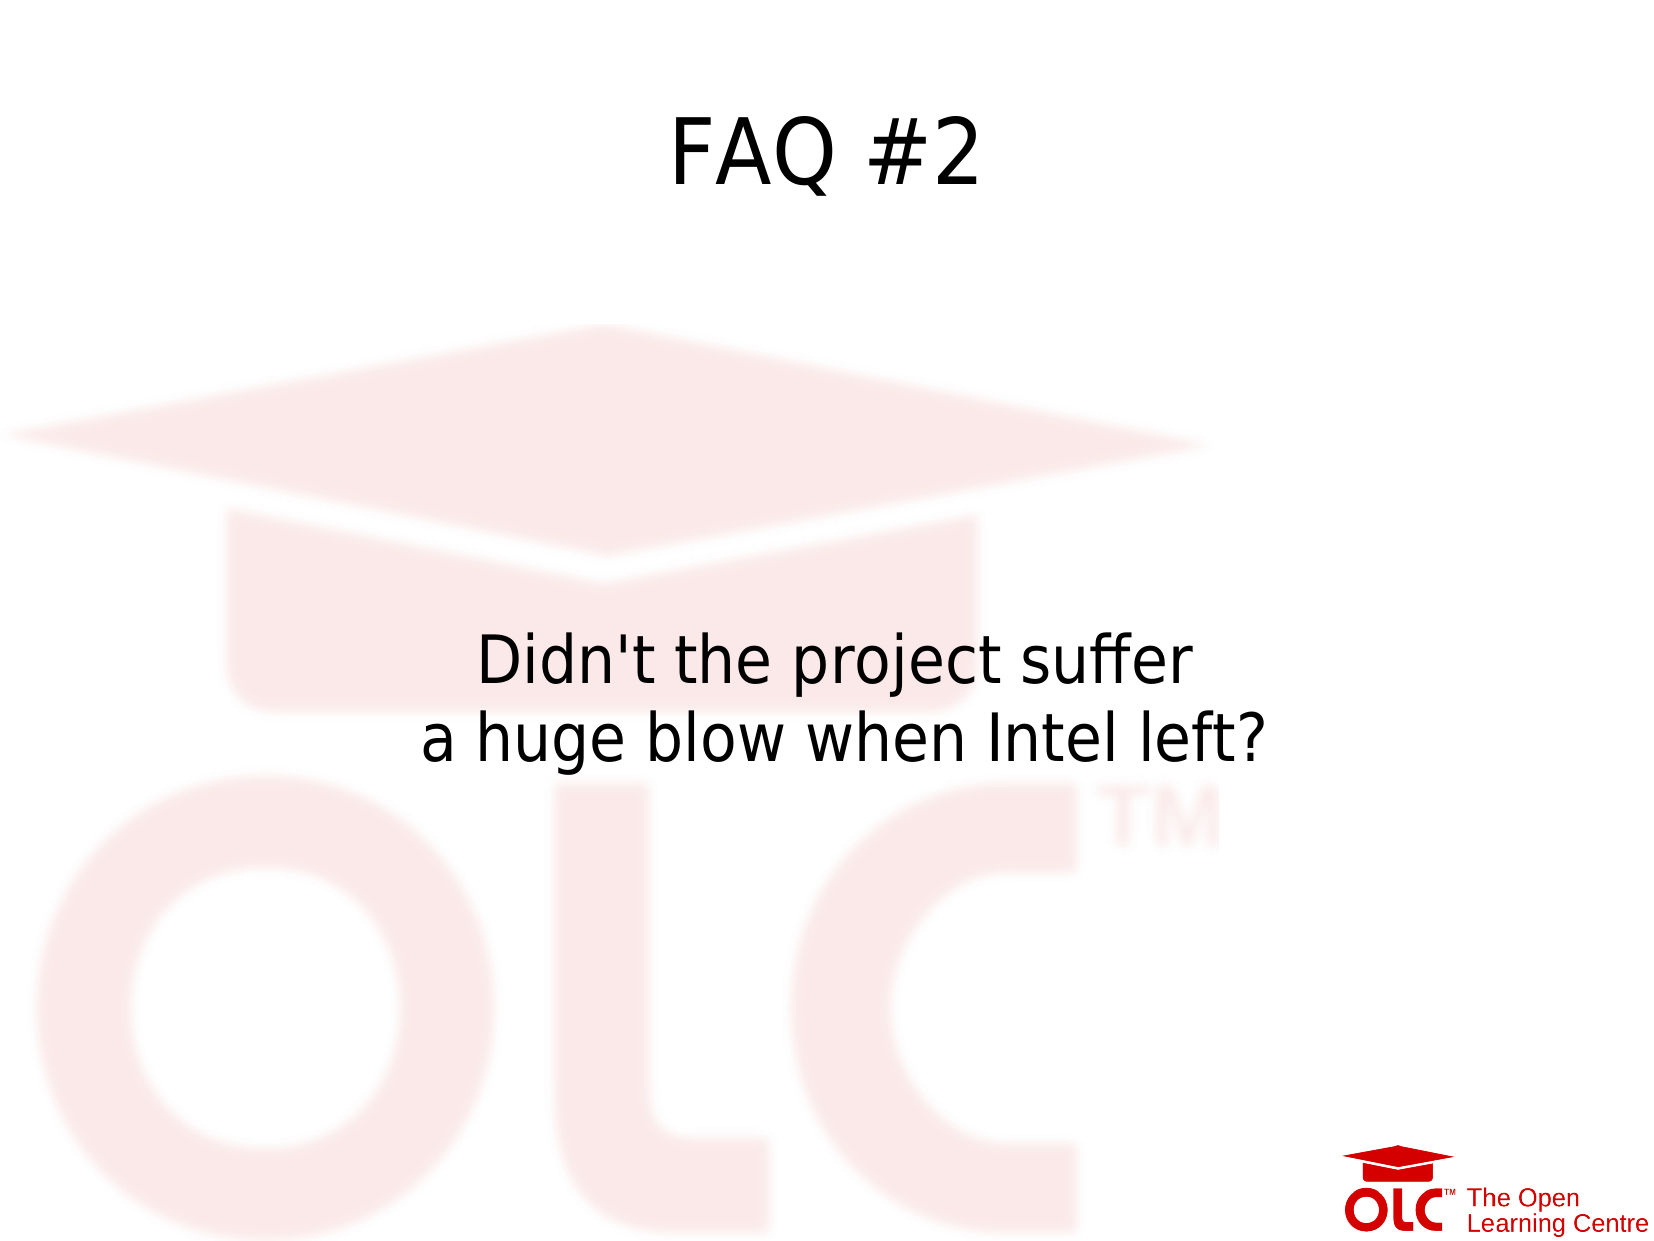

# FAQ #2
Didn't the project suffer
a huge blow when Intel left?